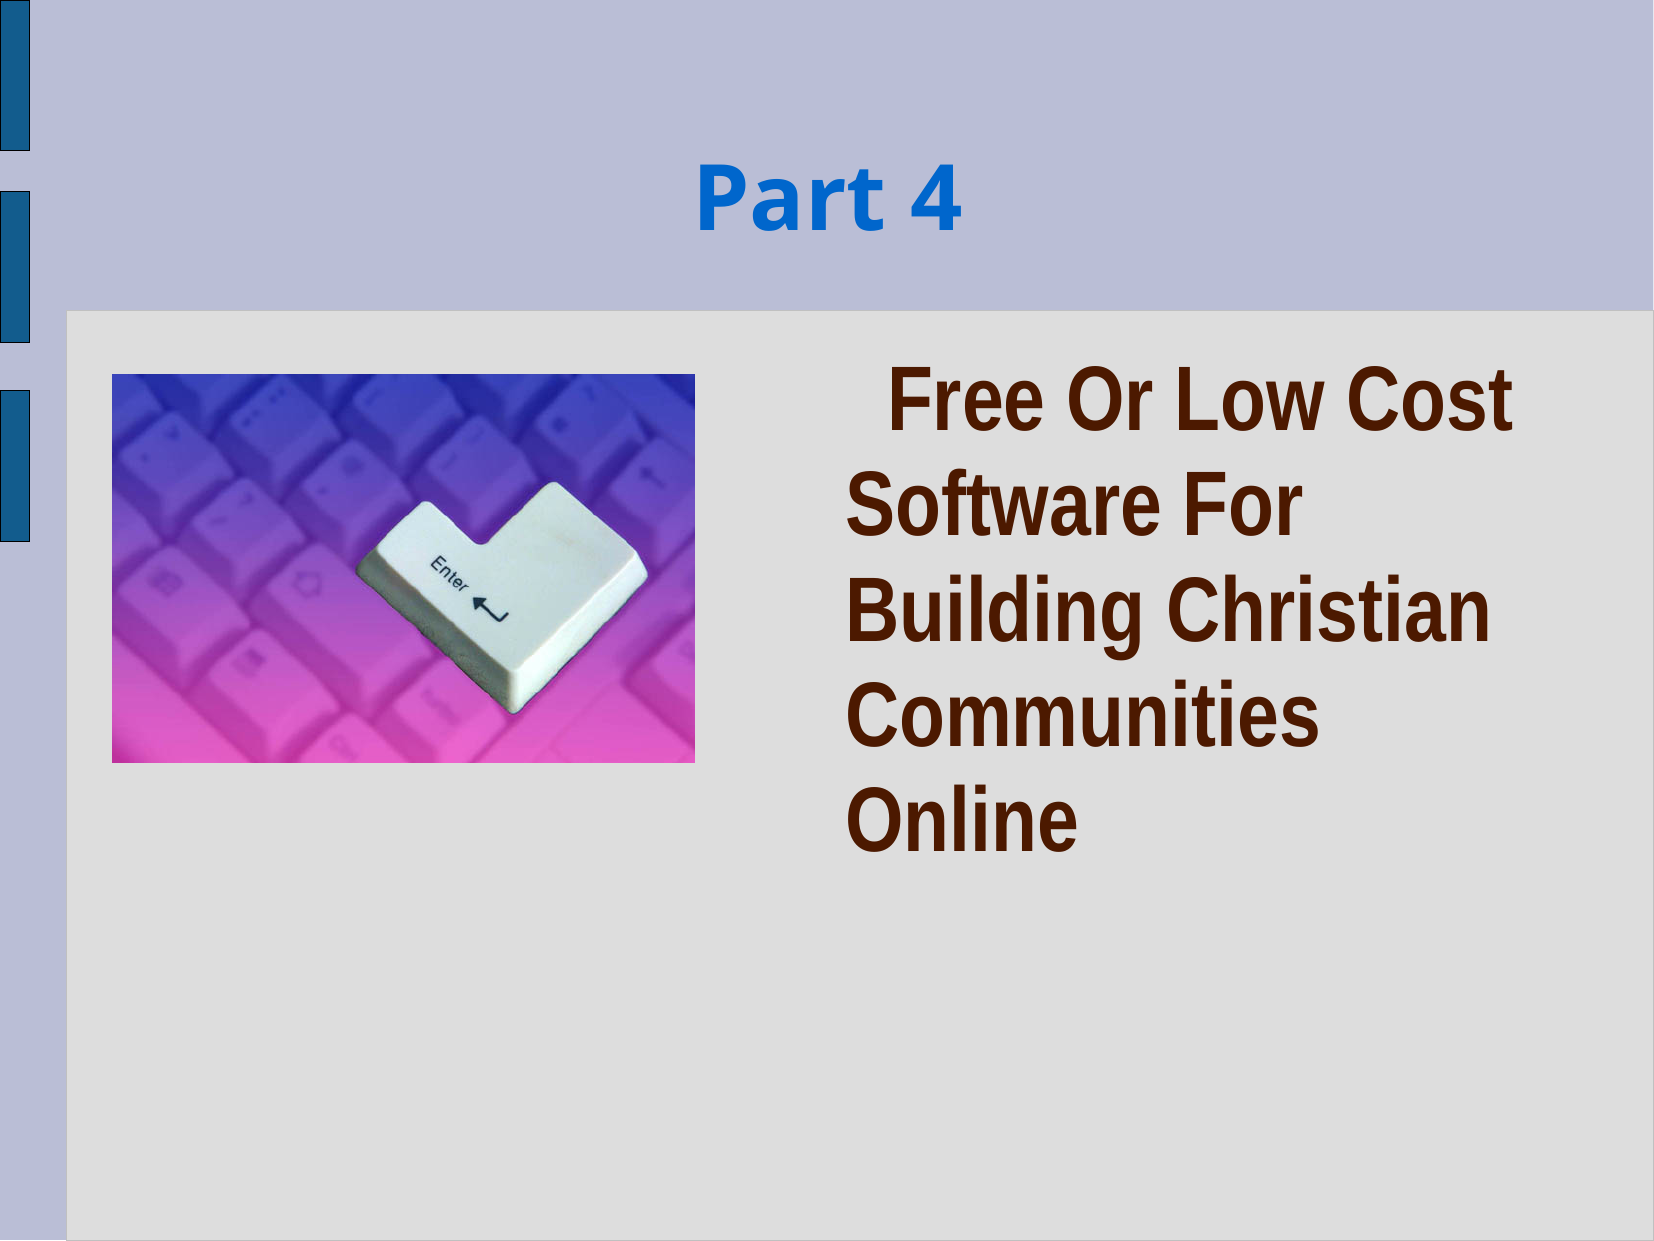

# Part 4
 Free Or Low Cost Software For Building Christian Communities Online